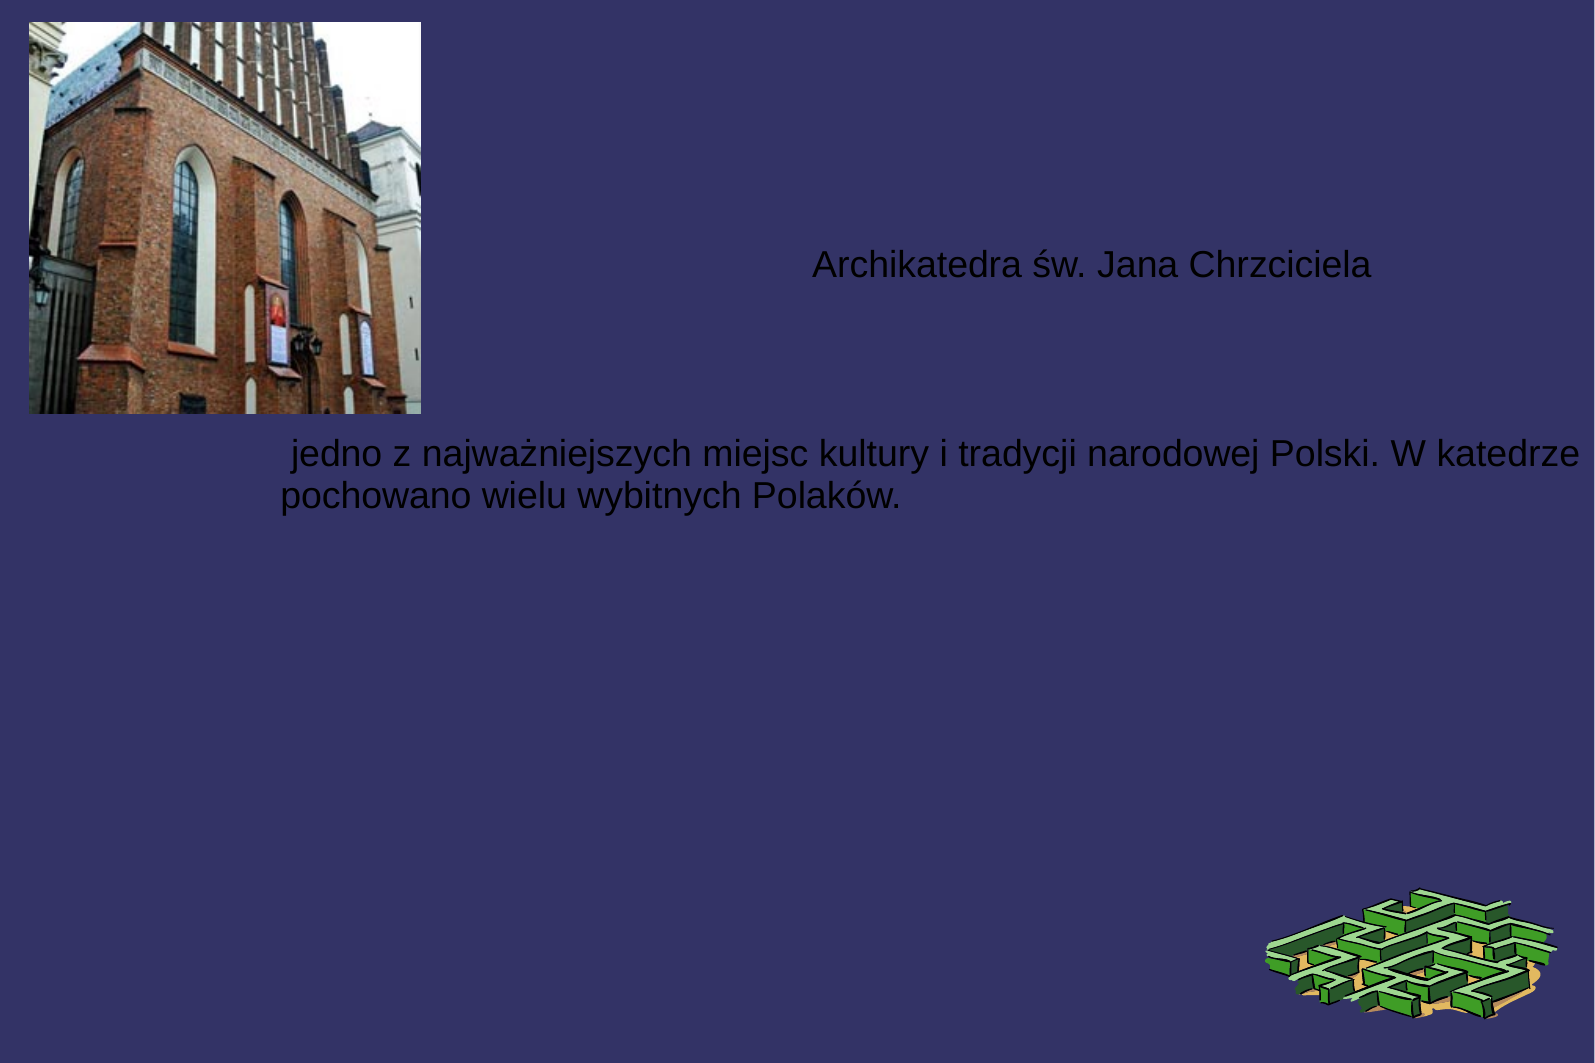

Archikatedra św. Jana Chrzciciela
 jedno z najważniejszych miejsc kultury i tradycji narodowej Polski. W katedrze pochowano wielu wybitnych Polaków.